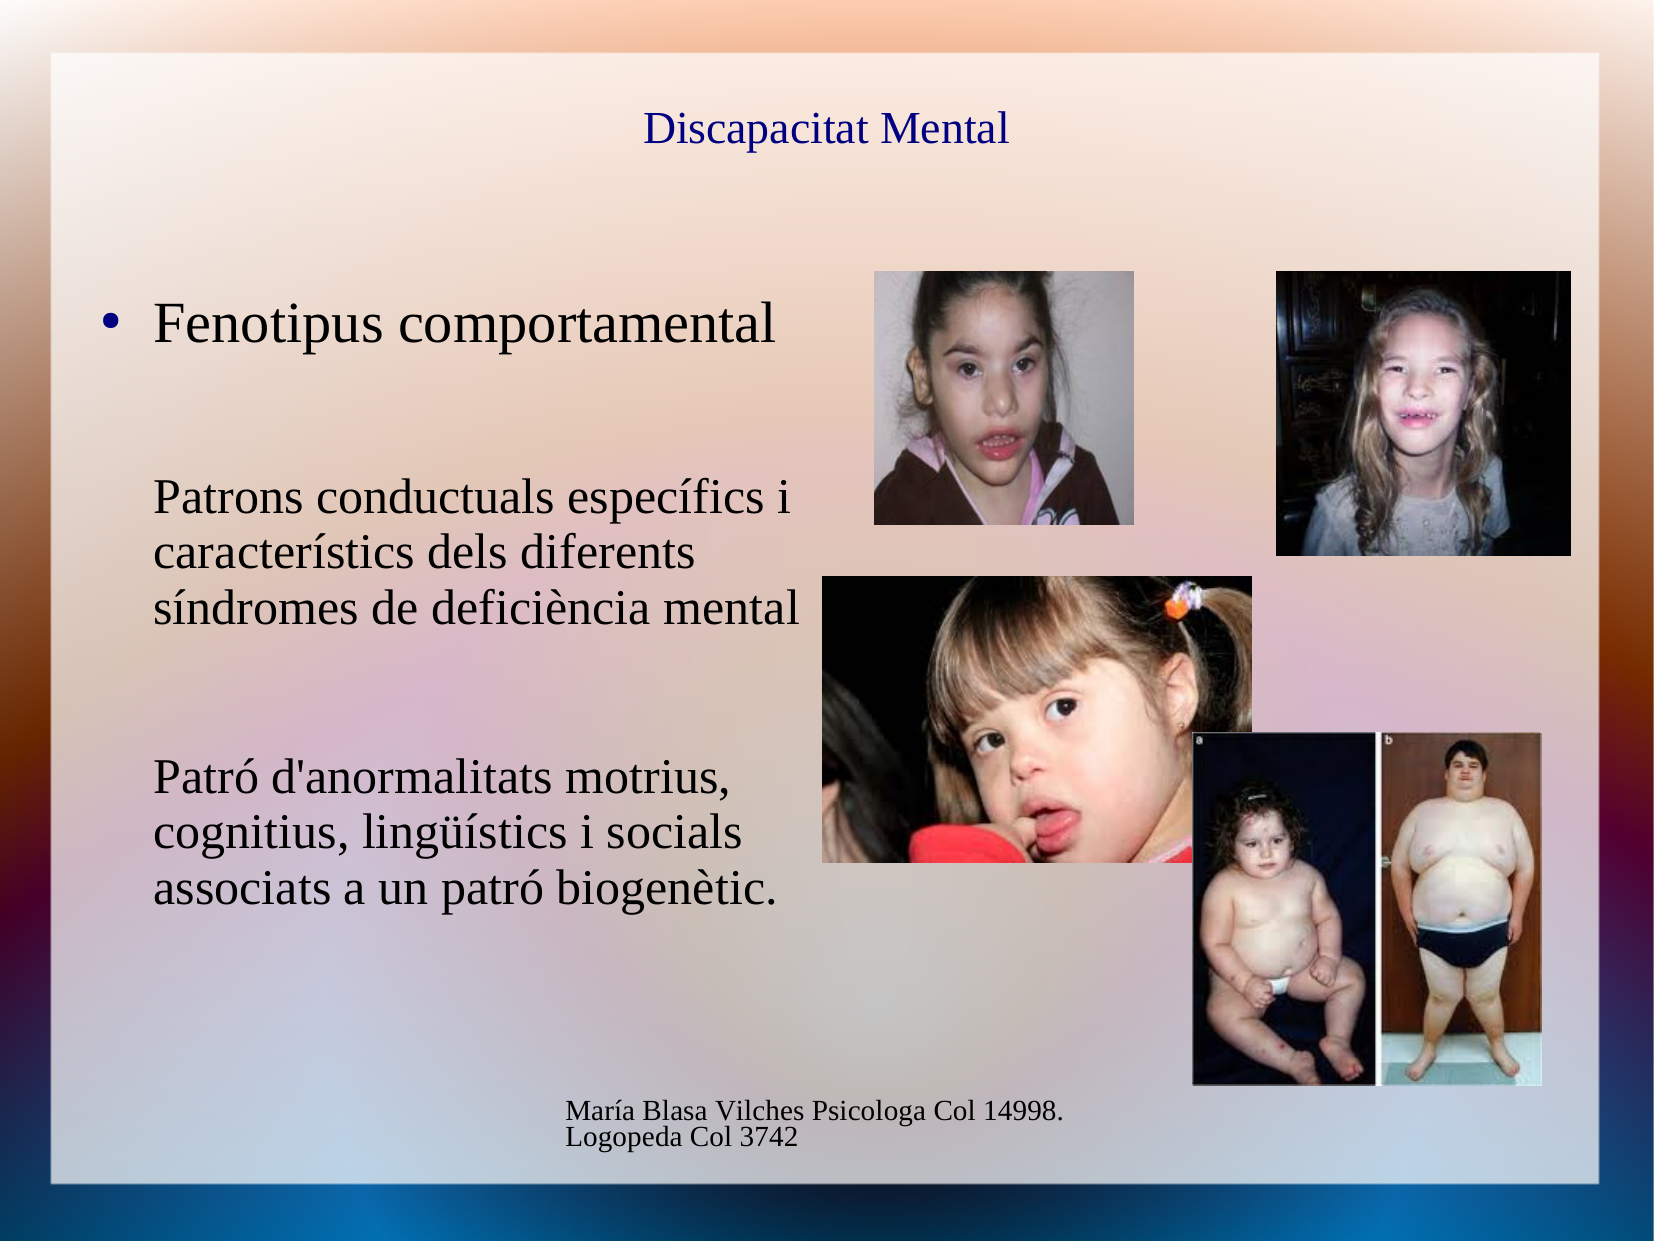

# Discapacitat Mental
Fenotipus comportamental
Patrons conductuals específics i característics dels diferents síndromes de deficiència mental
Patró d'anormalitats motrius, cognitius, lingüístics i socials associats a un patró biogenètic.
María Blasa Vilches Psicologa Col 14998. Logopeda Col 3742